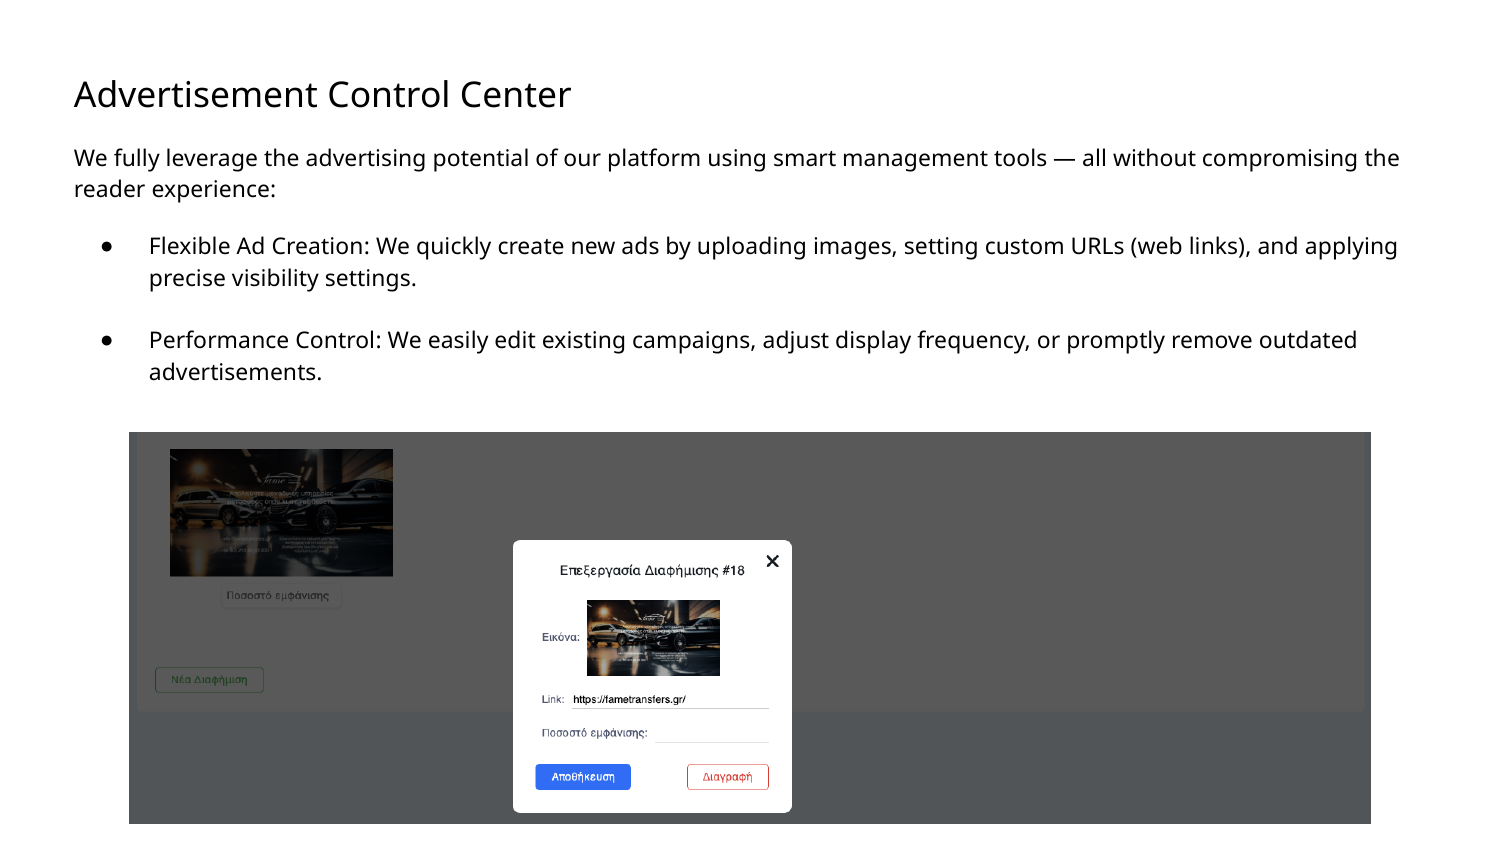

Advertisement Control Center
We fully leverage the advertising potential of our platform using smart management tools — all without compromising the reader experience:
Flexible Ad Creation: We quickly create new ads by uploading images, setting custom URLs (web links), and applying precise visibility settings.
Performance Control: We easily edit existing campaigns, adjust display frequency, or promptly remove outdated advertisements.